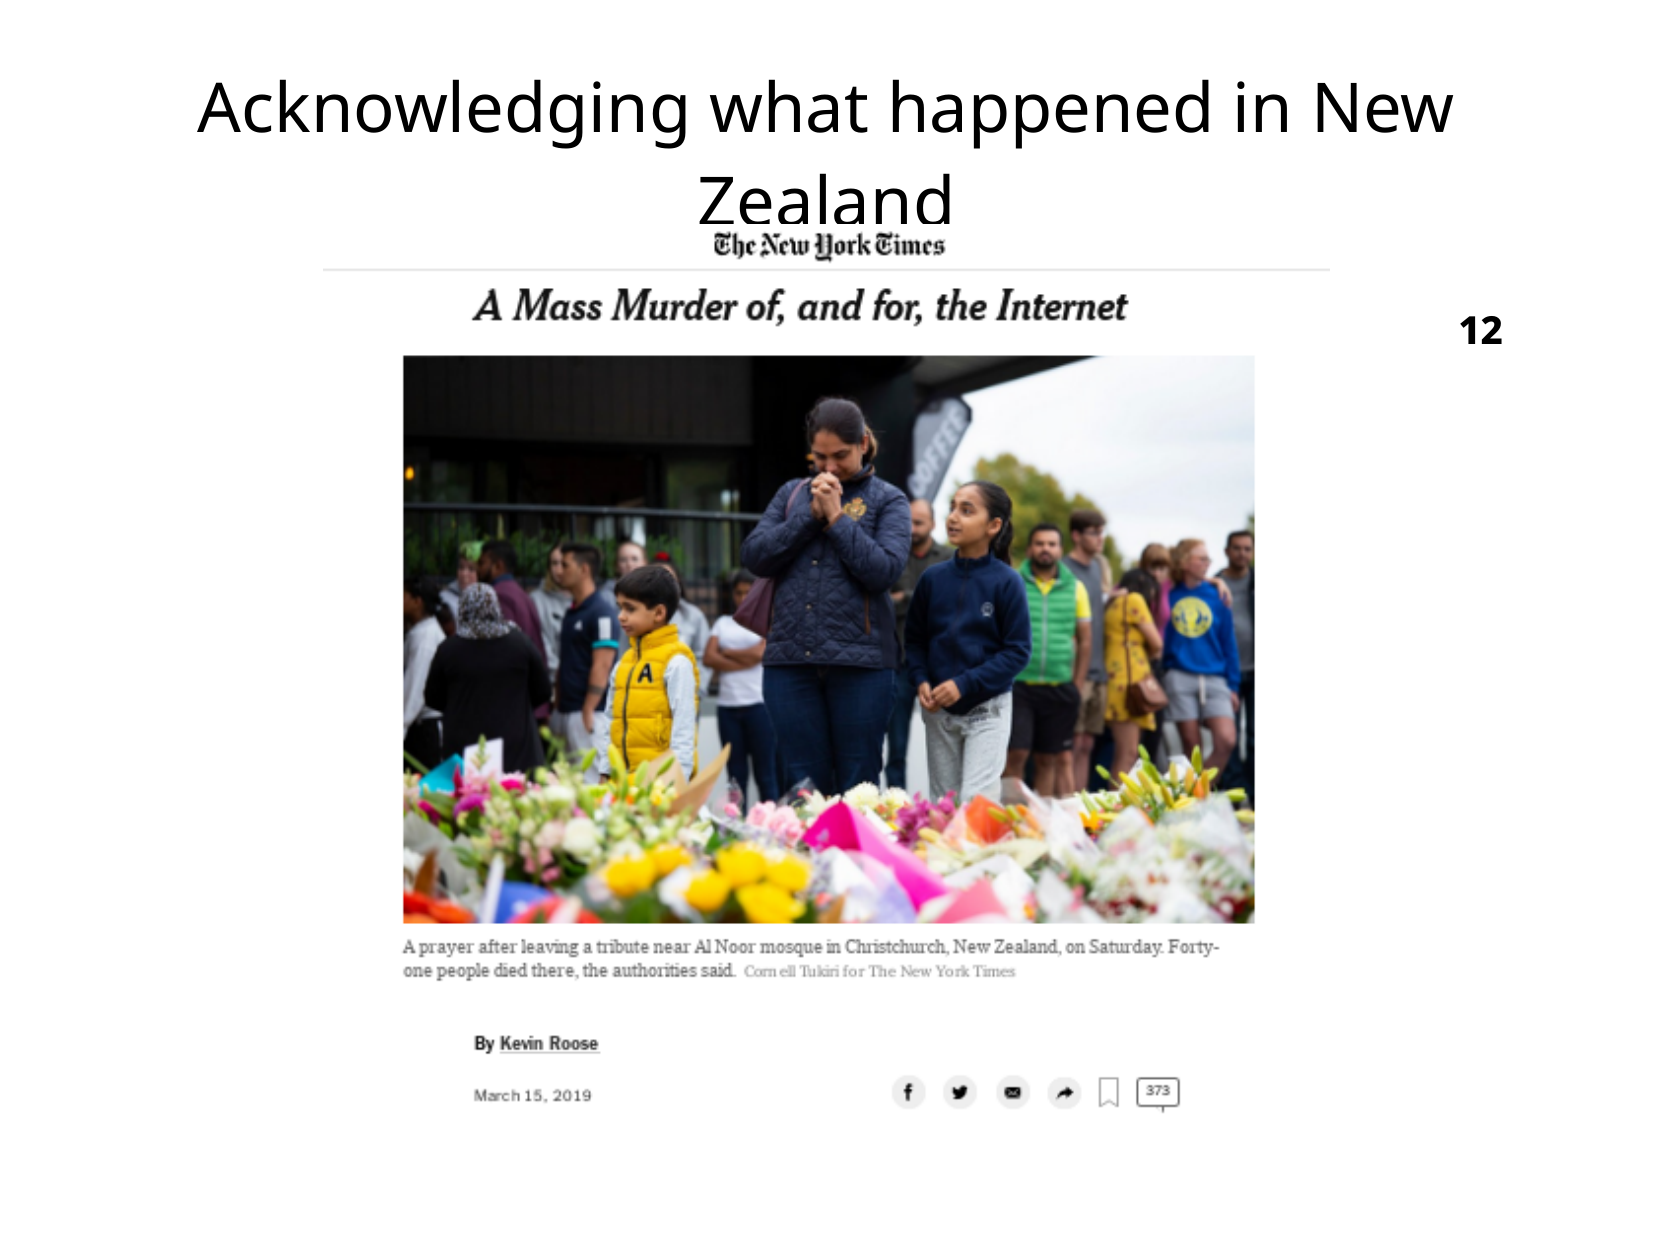

# Acknowledging what happened in New Zealand
12